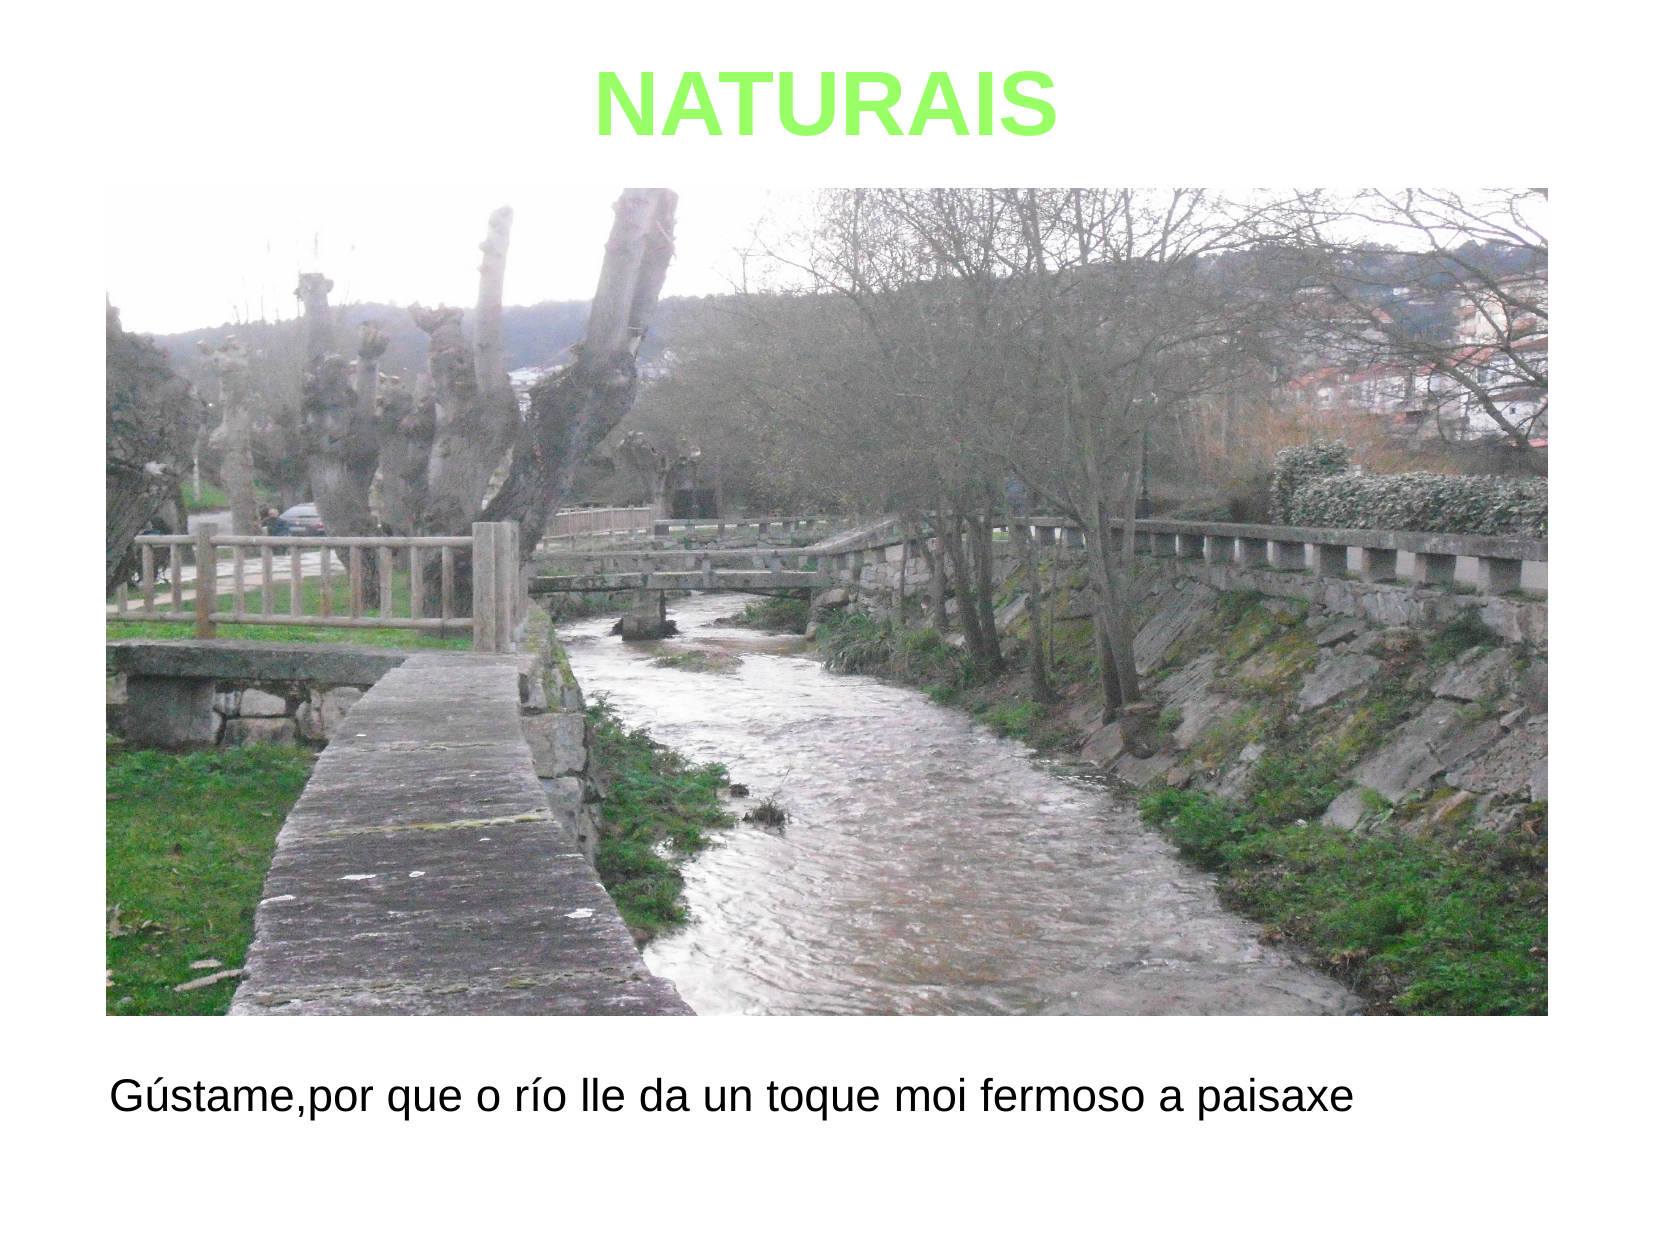

# NATURAIS
Gústame,por que o río lle da un toque moi fermoso a paisaxe